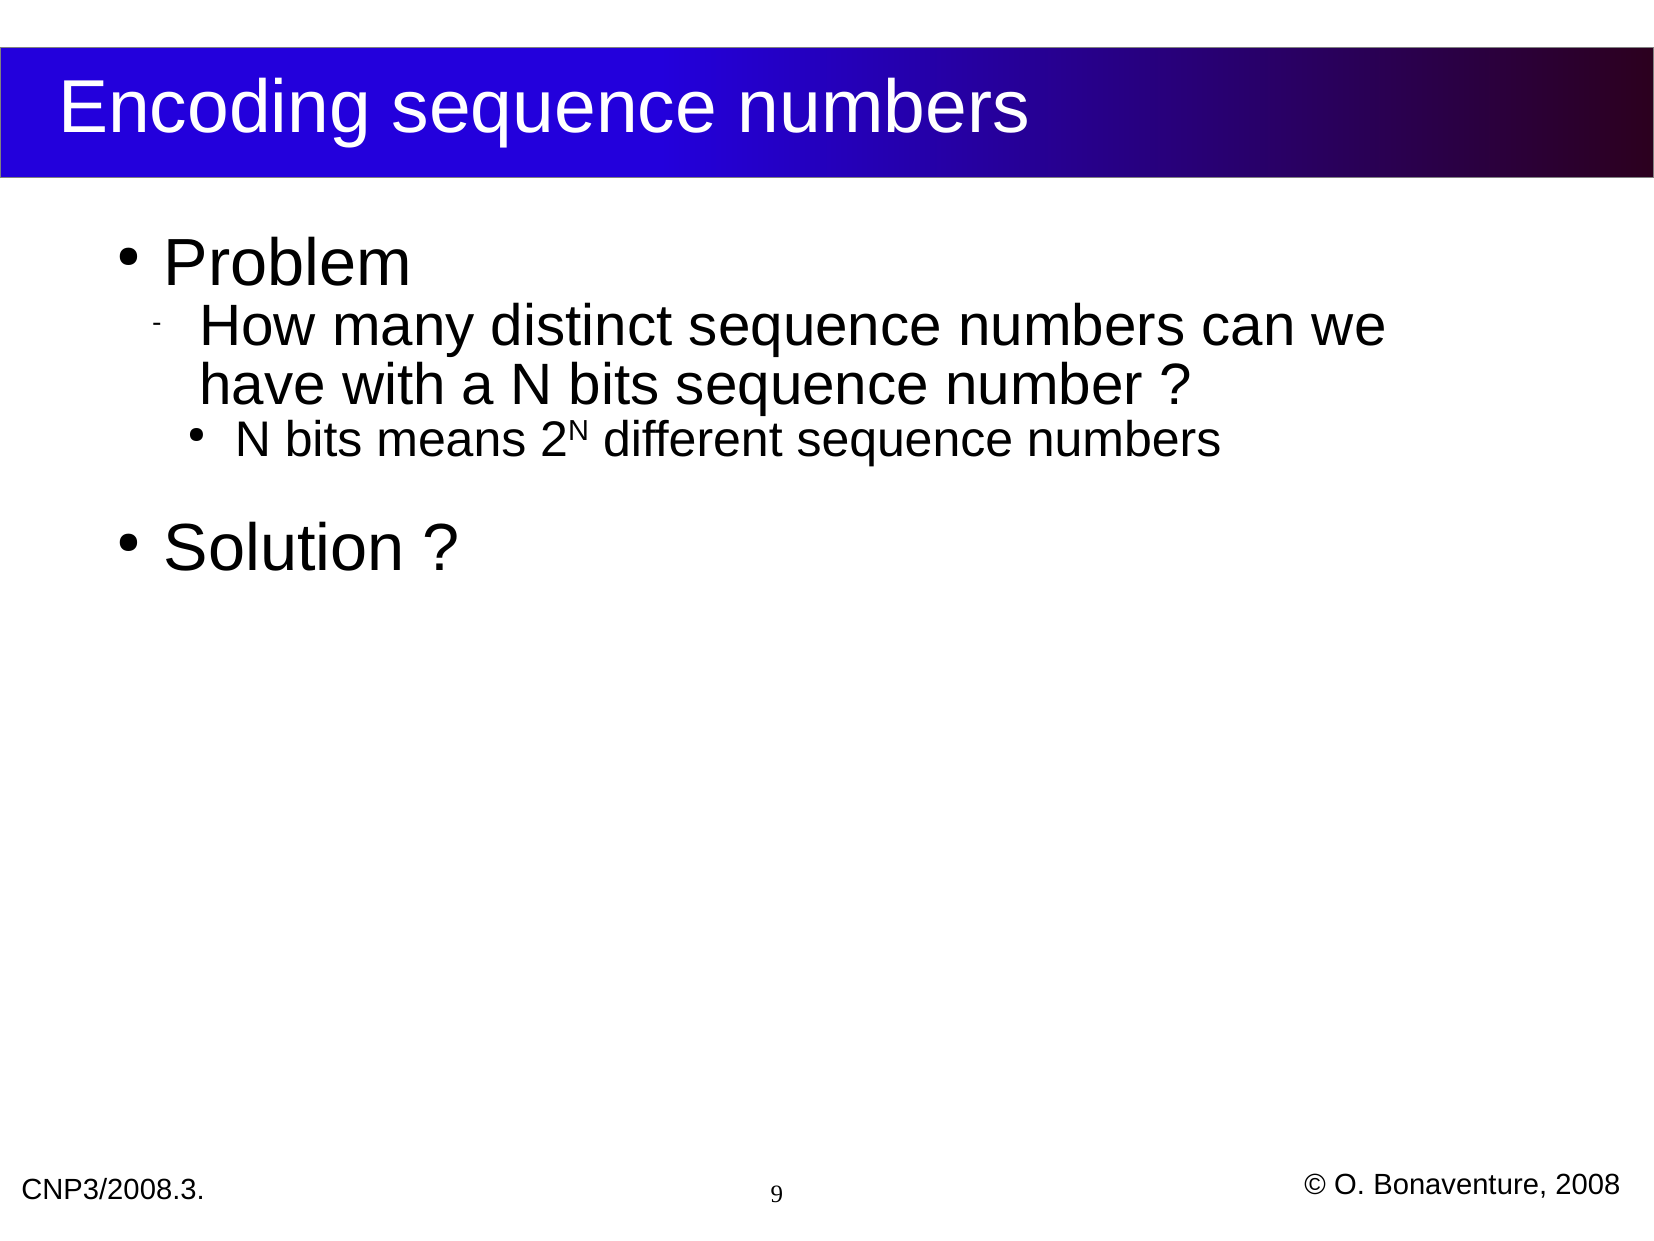

# Encoding sequence numbers
Problem
How many distinct sequence numbers can we have with a N bits sequence number ?
N bits means 2N different sequence numbers
Solution ?
© O. Bonaventure, 2008
CNP3/2008.3.